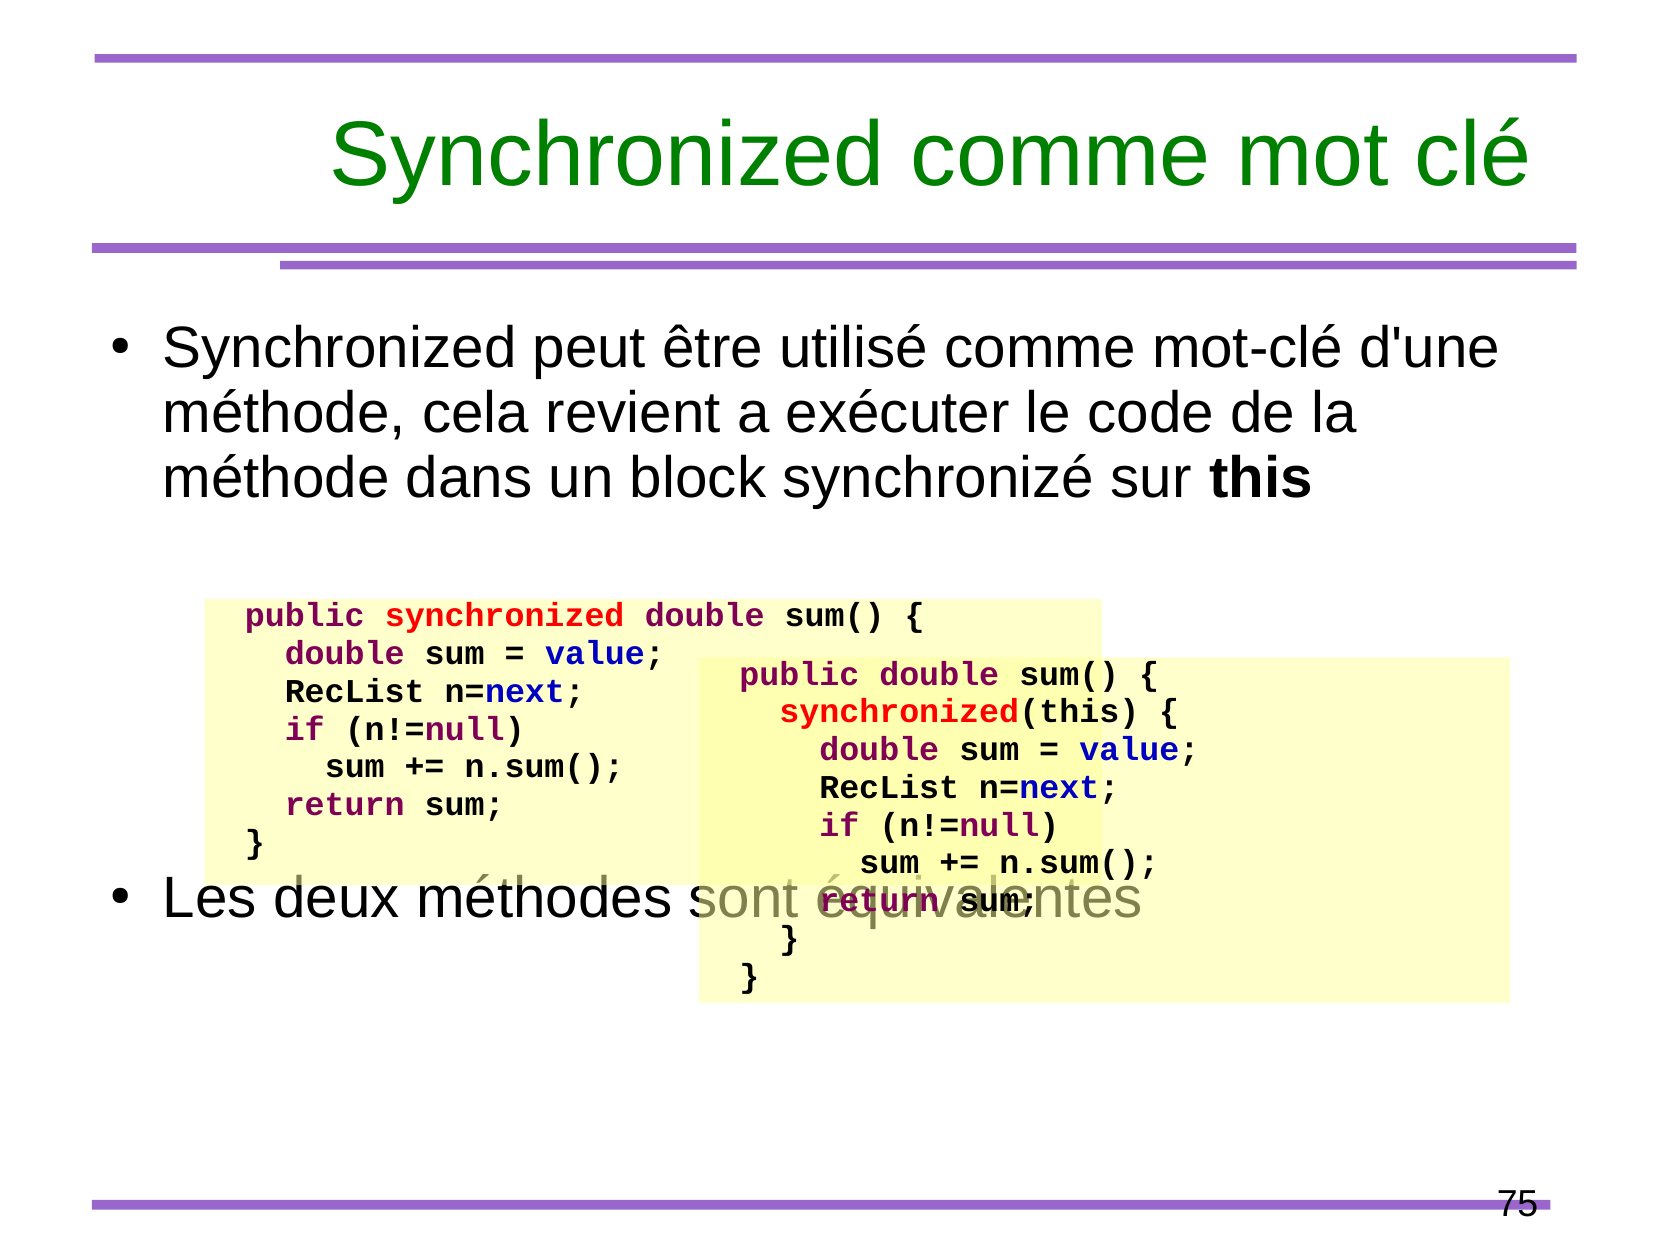

# Synchronized comme mot clé
Synchronized peut être utilisé comme mot-clé d'une méthode, cela revient a exécuter le code de la méthode dans un block synchronizé sur this
Les deux méthodes sont équivalentes
 public synchronized double sum() {
 double sum = value;
 RecList n=next;
 if (n!=null)
 sum += n.sum();
 return sum;
 }
 public double sum() {
 synchronized(this) {
 double sum = value;
 RecList n=next;
 if (n!=null)
 sum += n.sum();
 return sum;
 }
 }